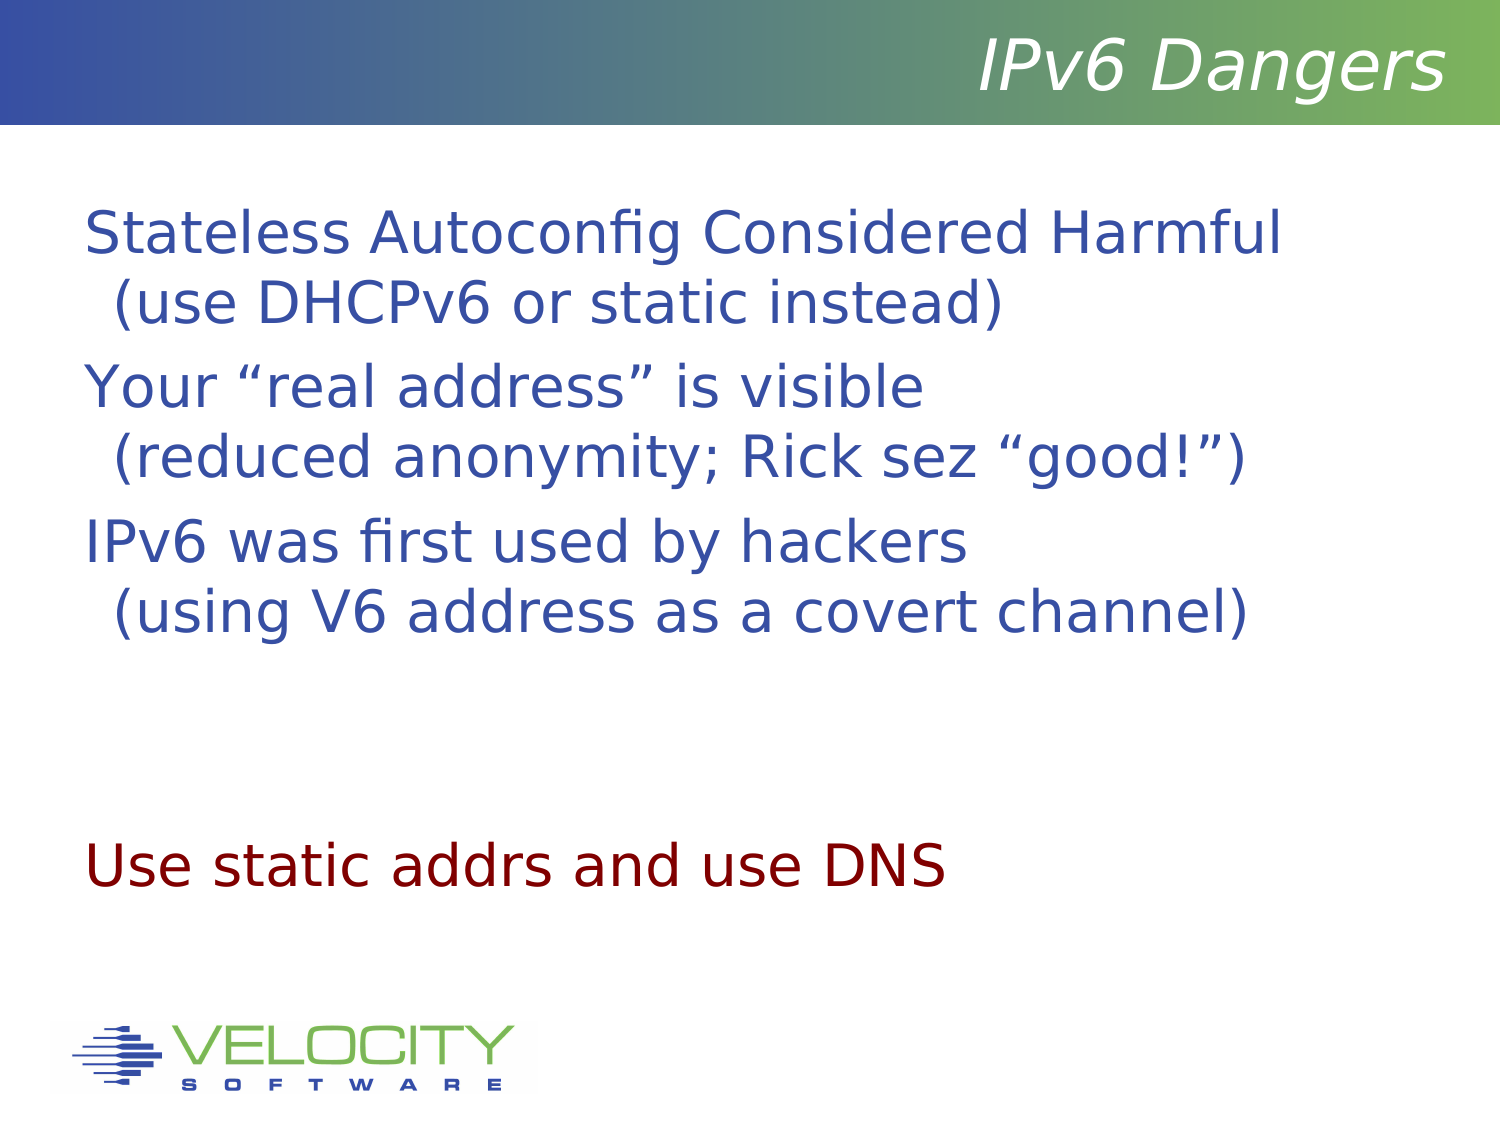

# IPv6 Dangers
Stateless Autoconfig Considered Harmful
(use DHCPv6 or static instead)
Your “real address” is visible
(reduced anonymity; Rick sez “good!”)
IPv6 was first used by hackers
(using V6 address as a covert channel)
Use static addrs and use DNS